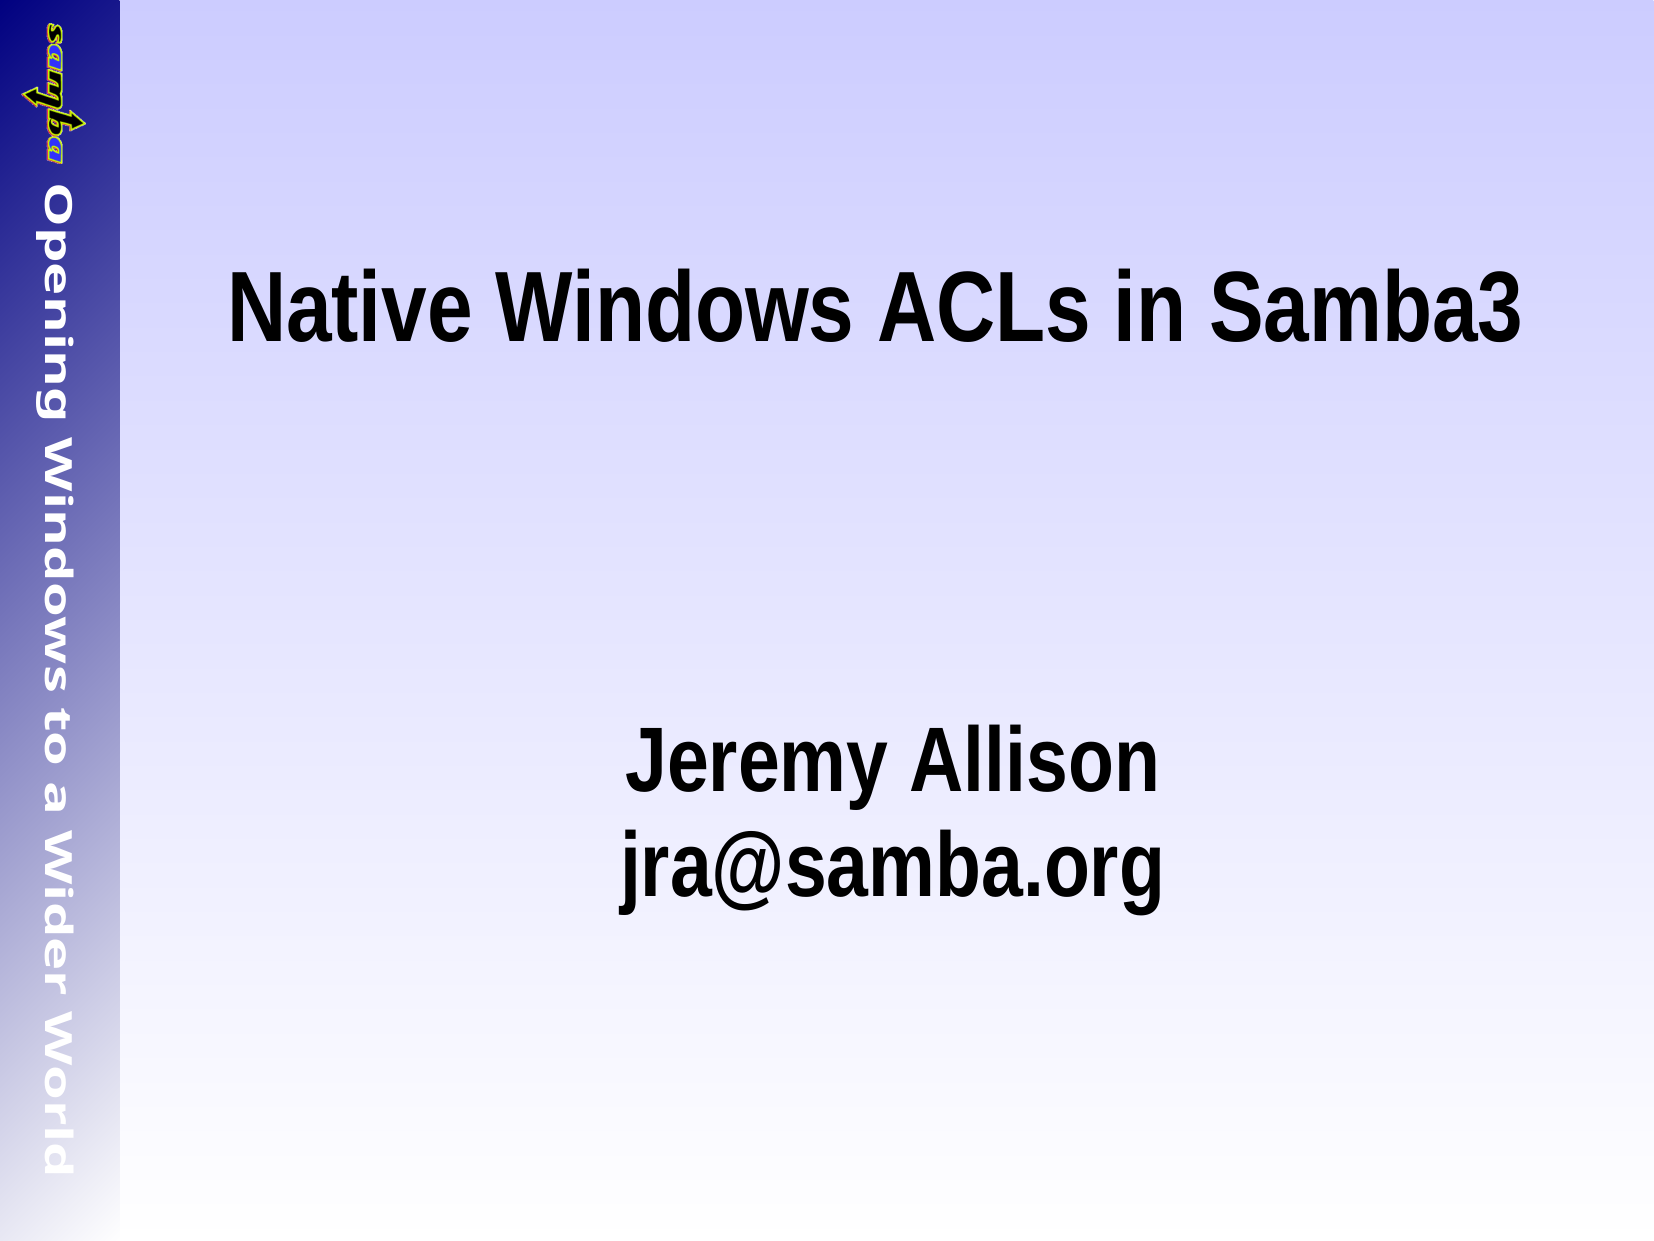

# Native Windows ACLs in Samba3
Jeremy Allison
jra@samba.org